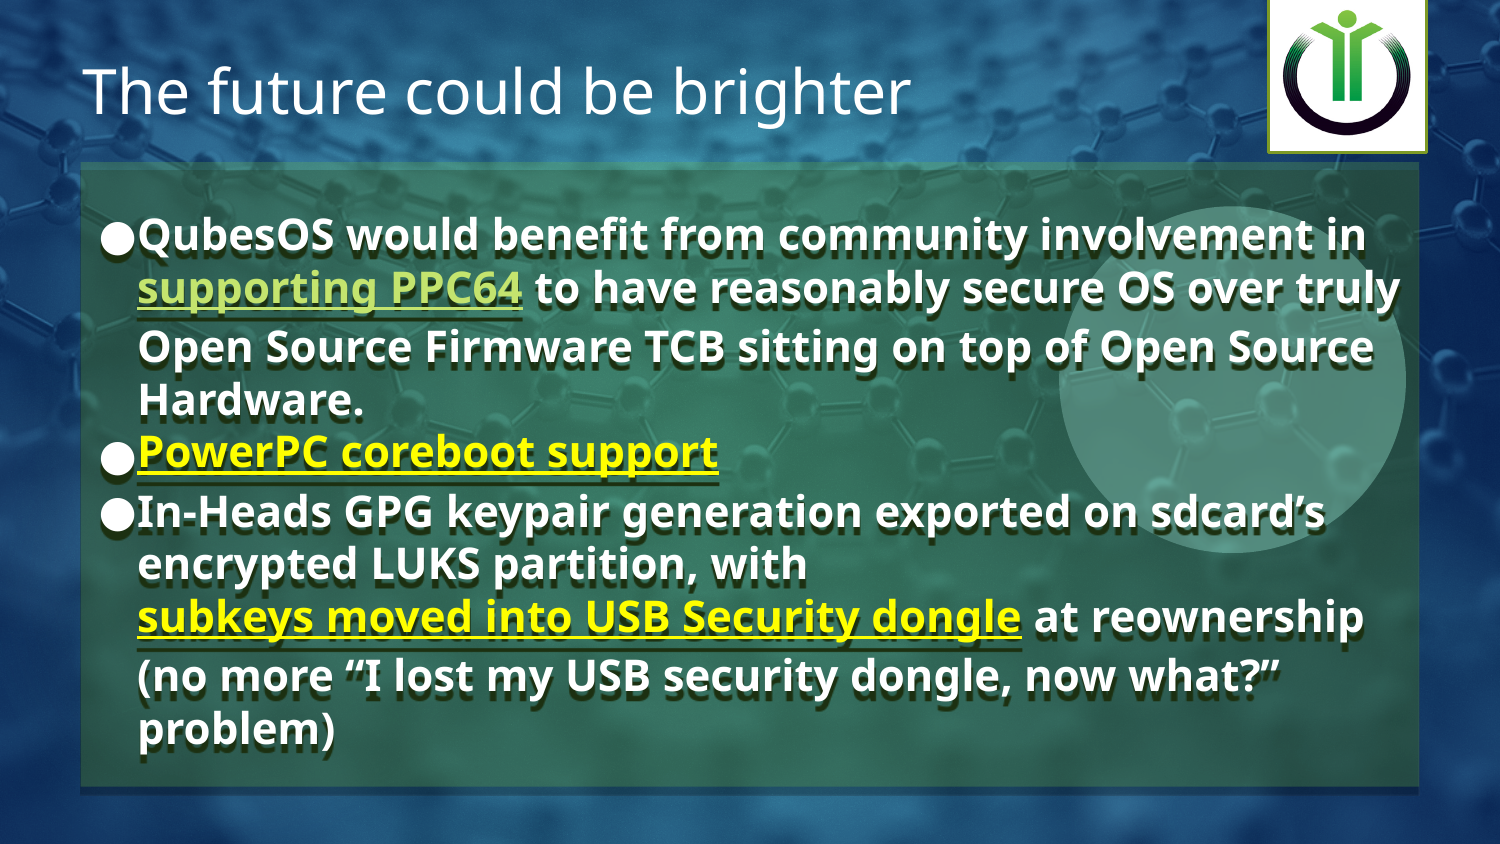

The future could be brighter
QubesOS would benefit from community involvement in supporting PPC64 to have reasonably secure OS over truly Open Source Firmware TCB sitting on top of Open Source Hardware.
PowerPC coreboot support
In-Heads GPG keypair generation exported on sdcard’s encrypted LUKS partition, with subkeys moved into USB Security dongle at reownership (no more “I lost my USB security dongle, now what?” problem)